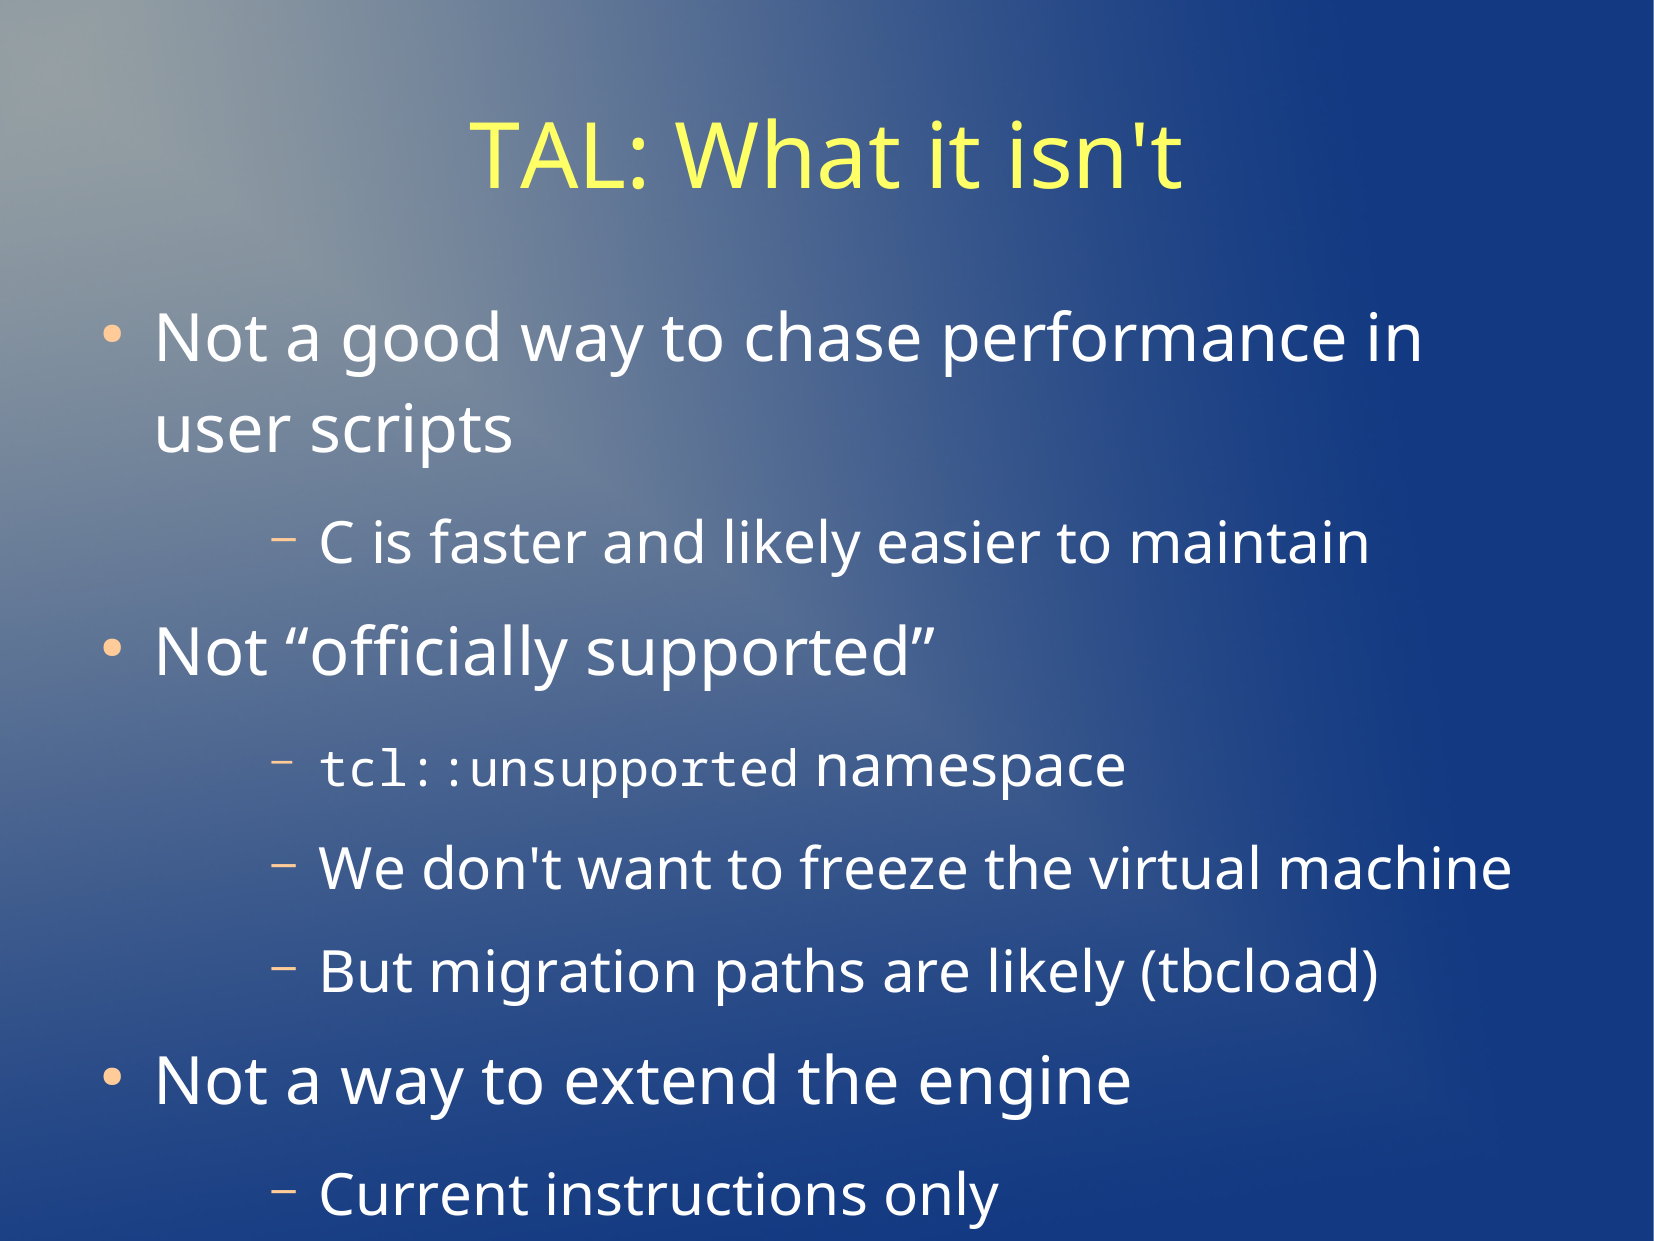

# TAL: What it isn't
Not a good way to chase performance in user scripts
C is faster and likely easier to maintain
Not “officially supported”
tcl::unsupported namespace
We don't want to freeze the virtual machine
But migration paths are likely (tbcload)
Not a way to extend the engine
Current instructions only